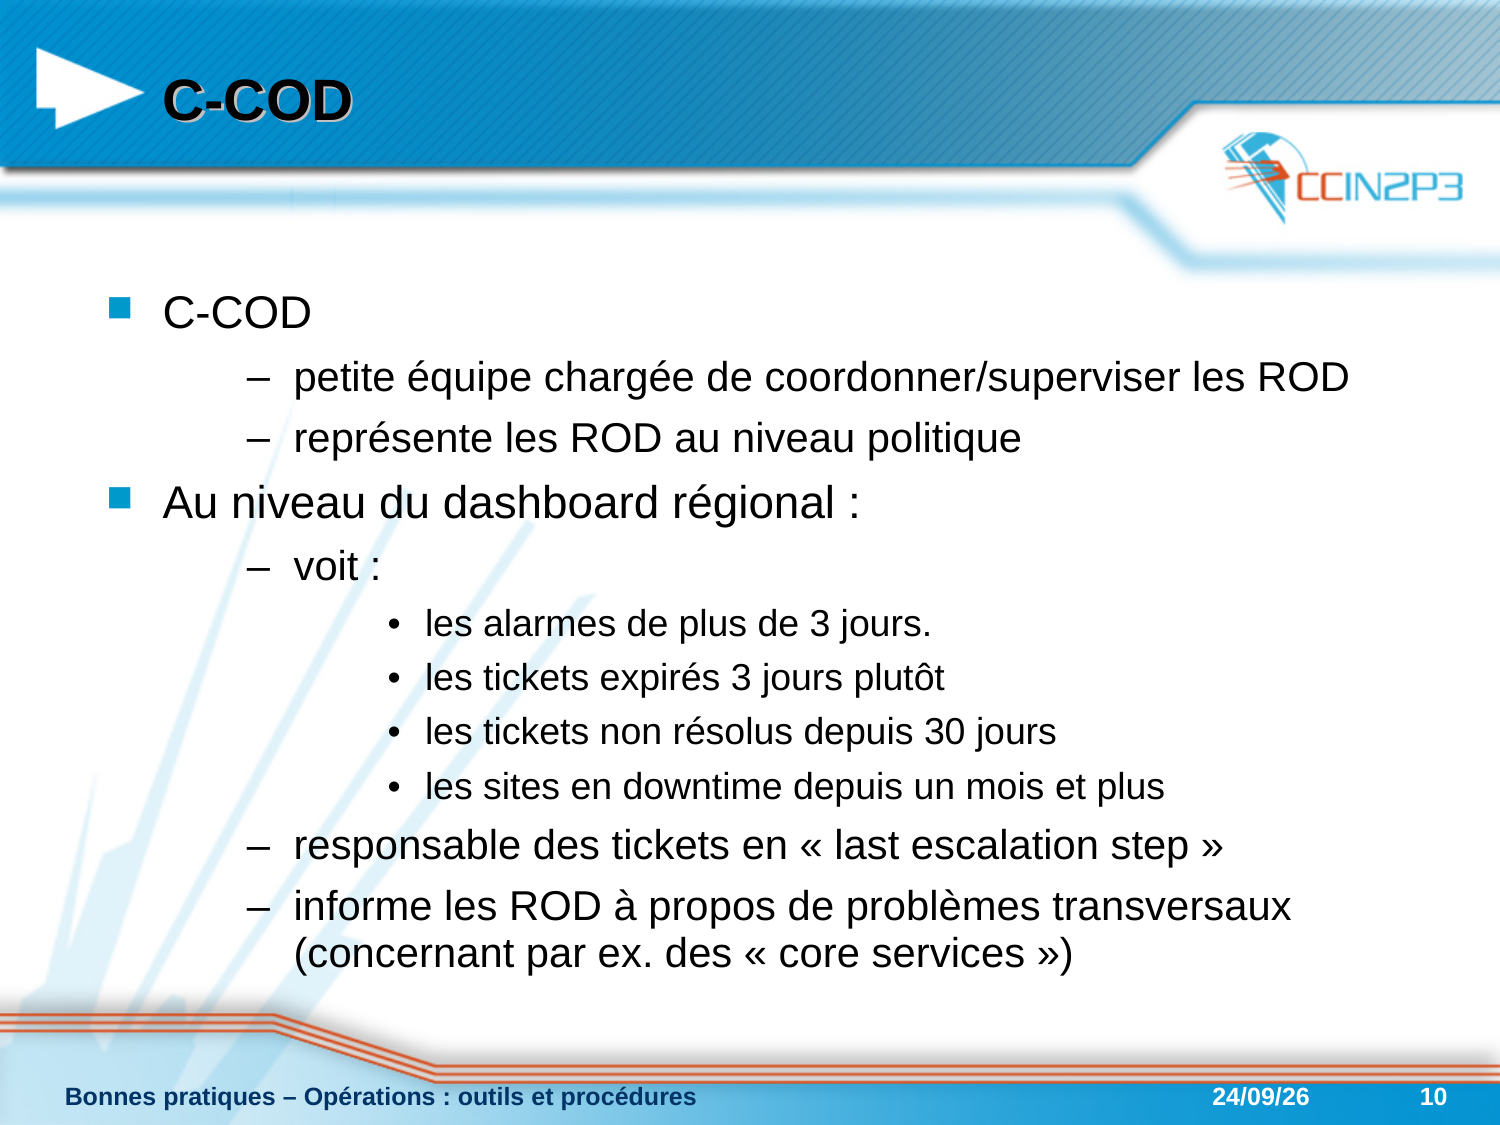

# C-COD
C-COD
petite équipe chargée de coordonner/superviser les ROD
représente les ROD au niveau politique
Au niveau du dashboard régional :
voit :
les alarmes de plus de 3 jours.
les tickets expirés 3 jours plutôt
les tickets non résolus depuis 30 jours
les sites en downtime depuis un mois et plus
responsable des tickets en « last escalation step »
informe les ROD à propos de problèmes transversaux (concernant par ex. des « core services »)
Votre Nom / Titre de la présentation
10